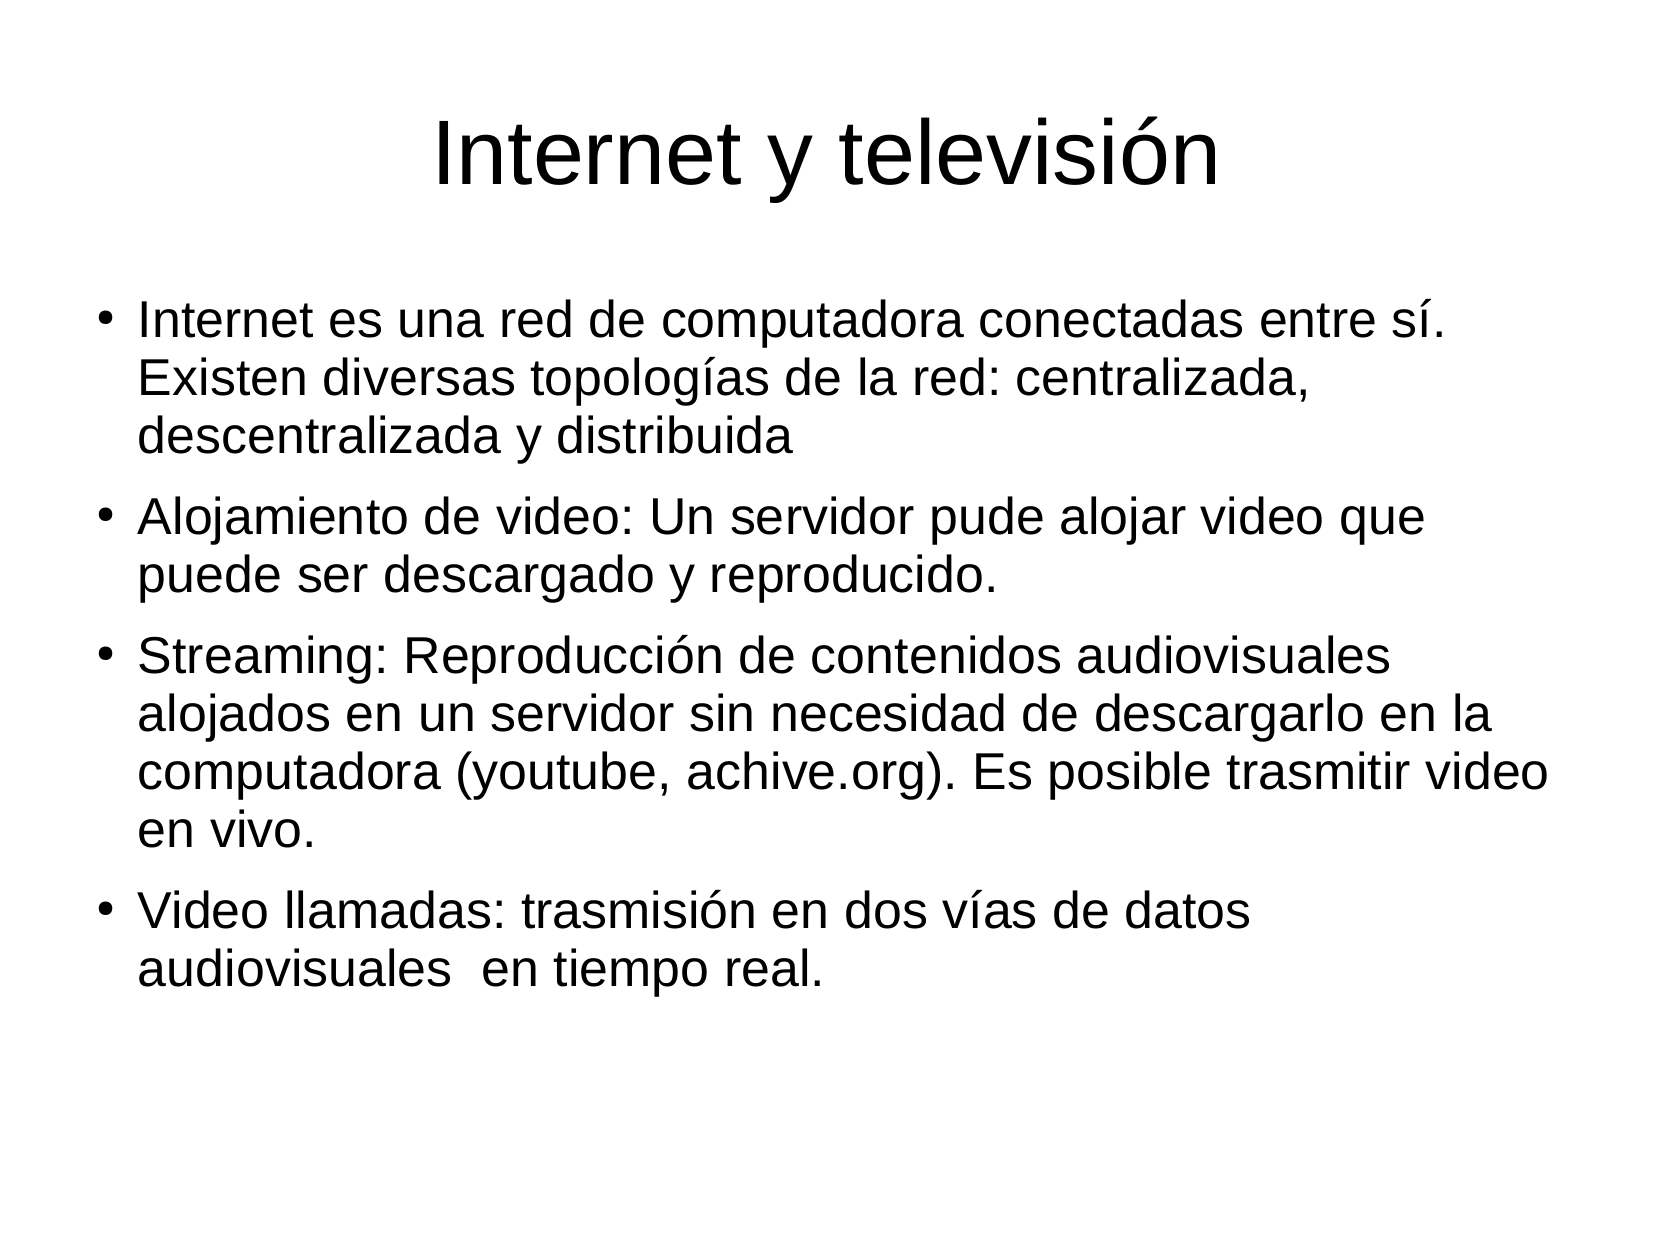

# Internet y televisión
Internet es una red de computadora conectadas entre sí. Existen diversas topologías de la red: centralizada, descentralizada y distribuida
Alojamiento de video: Un servidor pude alojar video que puede ser descargado y reproducido.
Streaming: Reproducción de contenidos audiovisuales alojados en un servidor sin necesidad de descargarlo en la computadora (youtube, achive.org). Es posible trasmitir video en vivo.
Video llamadas: trasmisión en dos vías de datos audiovisuales en tiempo real.